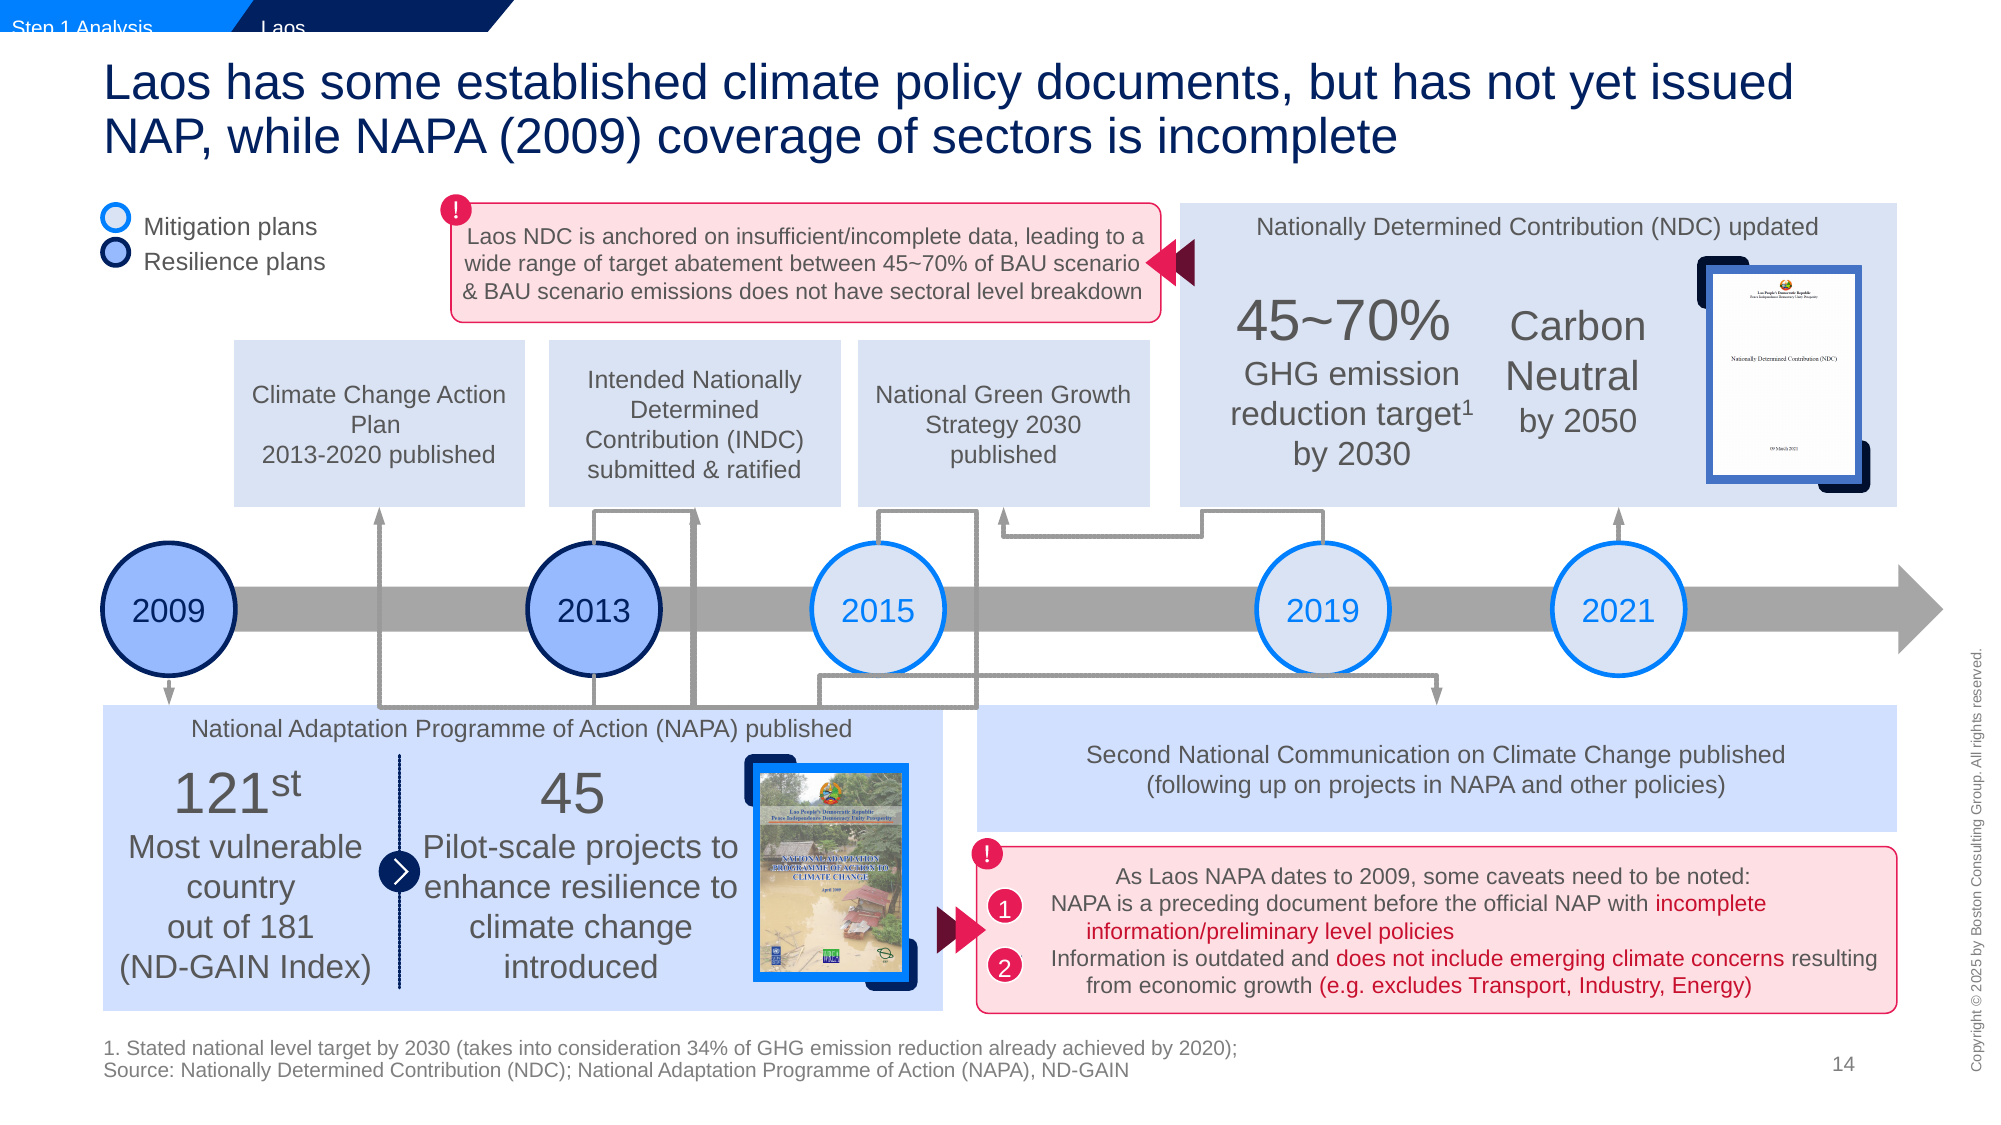

Step 1 Analysis
Laos
# Laos has some established climate policy documents, but has not yet issued NAP, while NAPA (2009) coverage of sectors is incomplete
Mitigation plans
Resilience plans
Laos NDC is anchored on insufficient/incomplete data, leading to a wide range of target abatement between 45~70% of BAU scenario
& BAU scenario emissions does not have sectoral level breakdown
Nationally Determined Contribution (NDC) updated
45~70%
GHG emission reduction target1 by 2030
Carbon Neutral
by 2050
Climate Change Action Plan
2013-2020 published
Intended Nationally Determined Contribution (INDC) submitted & ratified
National Green Growth Strategy 2030 published
2009
2013
2015
2019
2021
National Adaptation Programme of Action (NAPA) published
Second National Communication on Climate Change published
(following up on projects in NAPA and other policies)
121st
Most vulnerable country
out of 181
(ND-GAIN Index)
45
Pilot-scale projects to enhance resilience to climate change introduced
As Laos NAPA dates to 2009, some caveats need to be noted:
NAPA is a preceding document before the official NAP with incomplete information/preliminary level policies
Information is outdated and does not include emerging climate concerns resulting from economic growth (e.g. excludes Transport, Industry, Energy)
1
2
1. Stated national level target by 2030 (takes into consideration 34% of GHG emission reduction already achieved by 2020);
Source: Nationally Determined Contribution (NDC); National Adaptation Programme of Action (NAPA), ND-GAIN